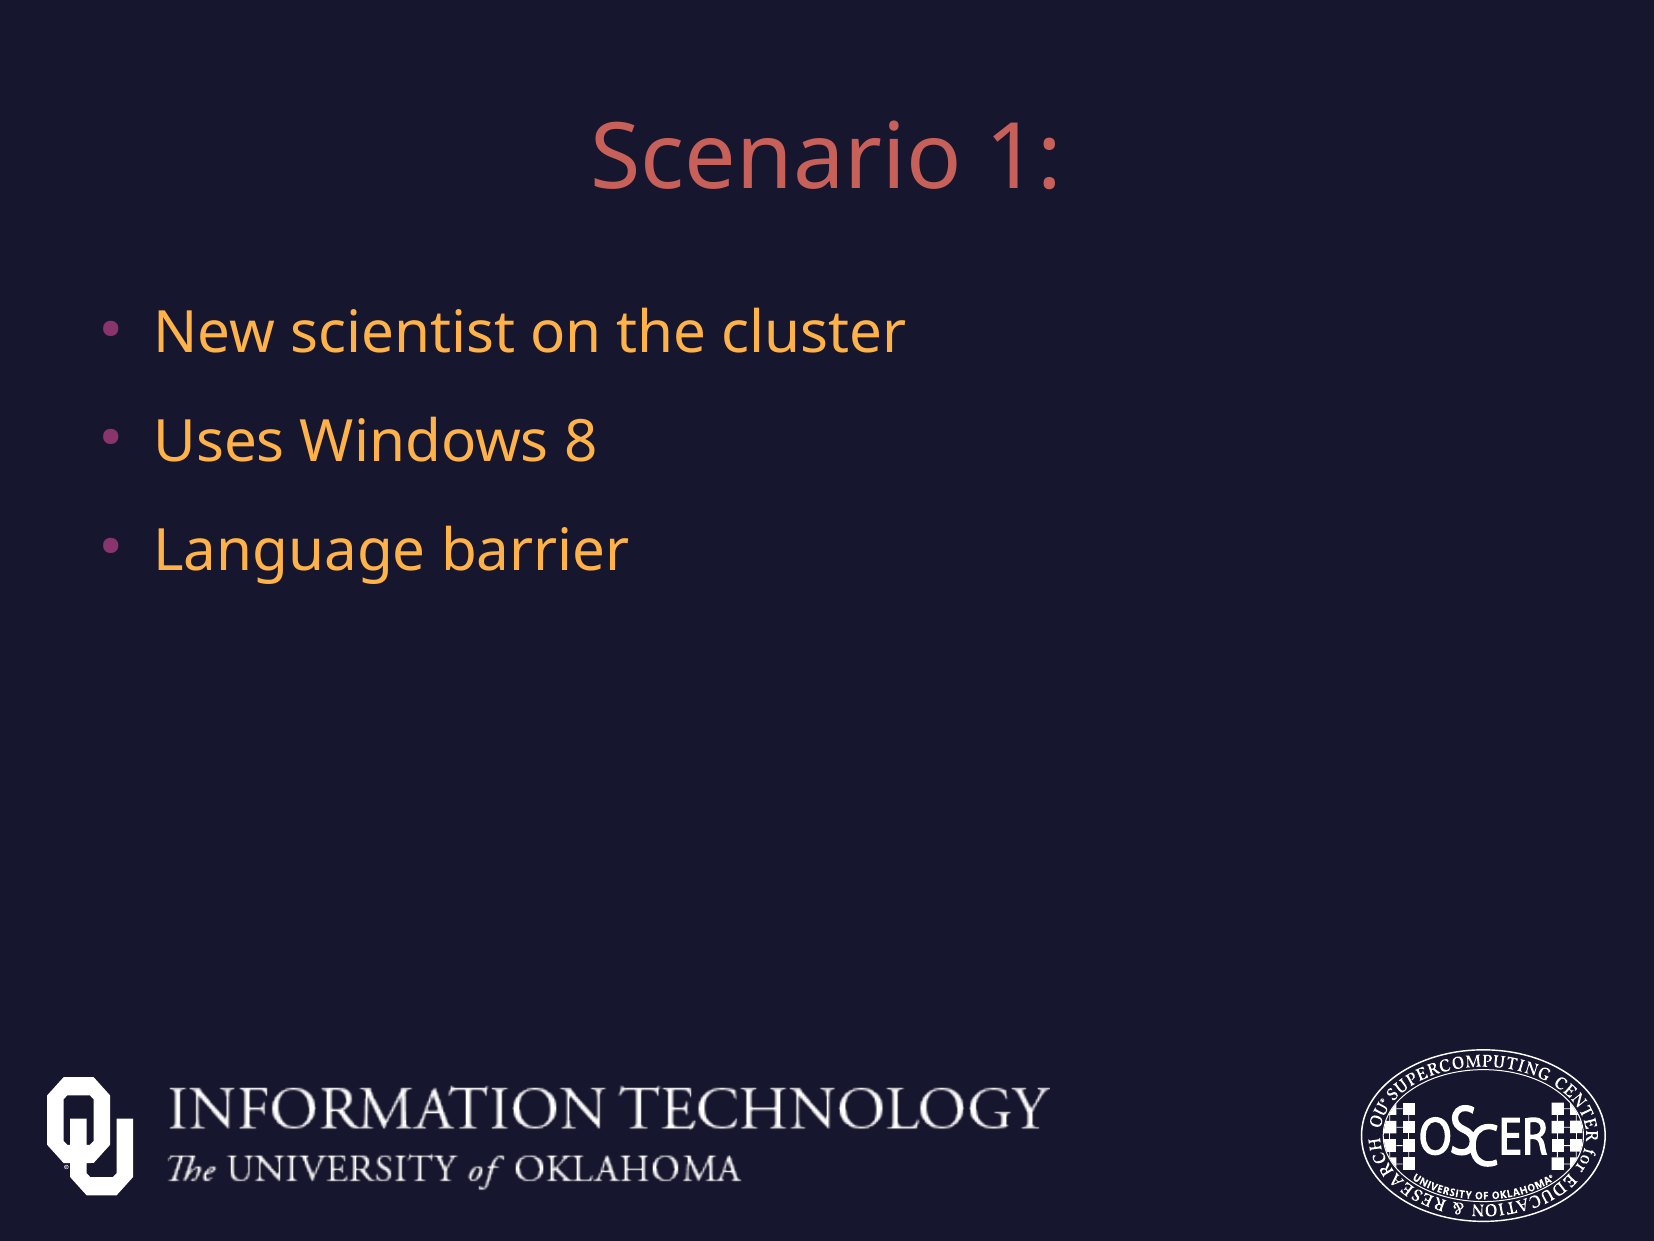

# Scenario 1:
New scientist on the cluster
Uses Windows 8
Language barrier